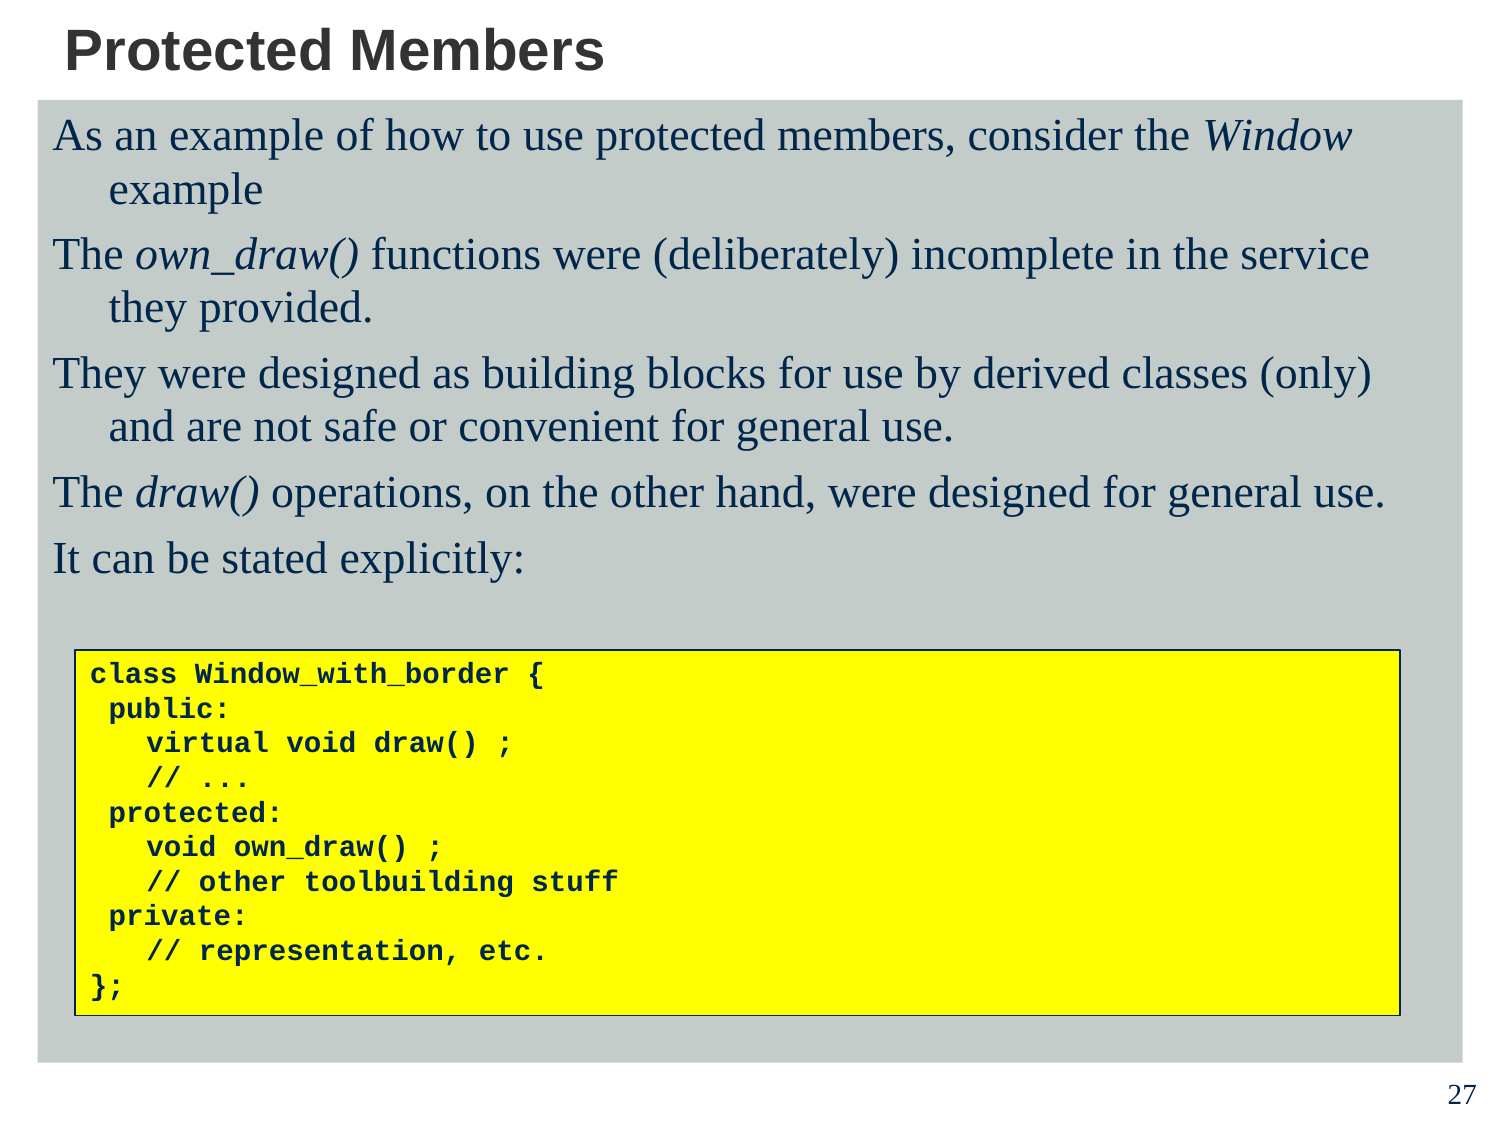

# Protected Members
As an example of how to use protected members, consider the Window example
The own_draw() functions were (deliberately) incomplete in the service they provided.
They were designed as building blocks for use by derived classes (only) and are not safe or convenient for general use.
The draw() operations, on the other hand, were designed for general use.
It can be stated explicitly:
class Window_with_border {
	public:
		virtual void draw() ;
		// ...
	protected:
		void own_draw() ;
		// other toolbuilding stuff
	private:
		// representation, etc.
};